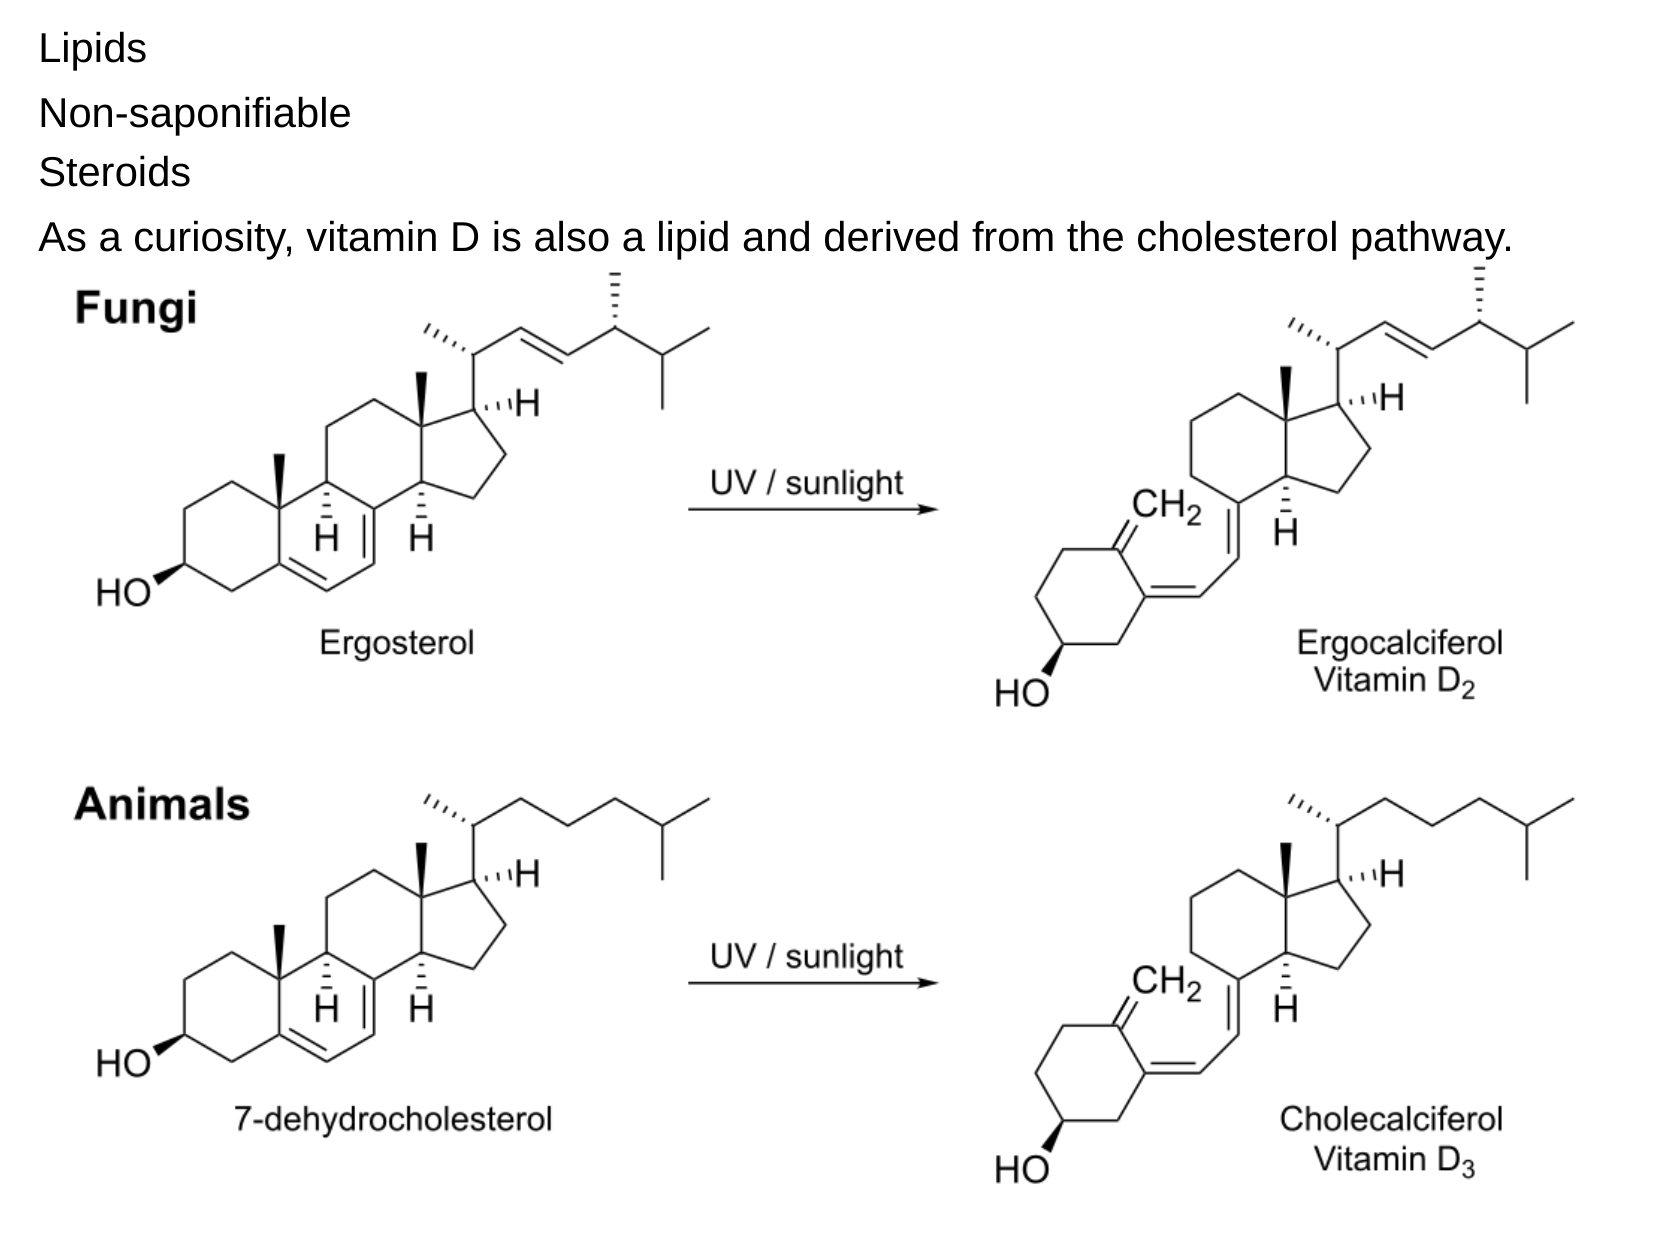

Lipids
Non-saponifiable
Steroids
As a curiosity, vitamin D is also a lipid and derived from the cholesterol pathway.